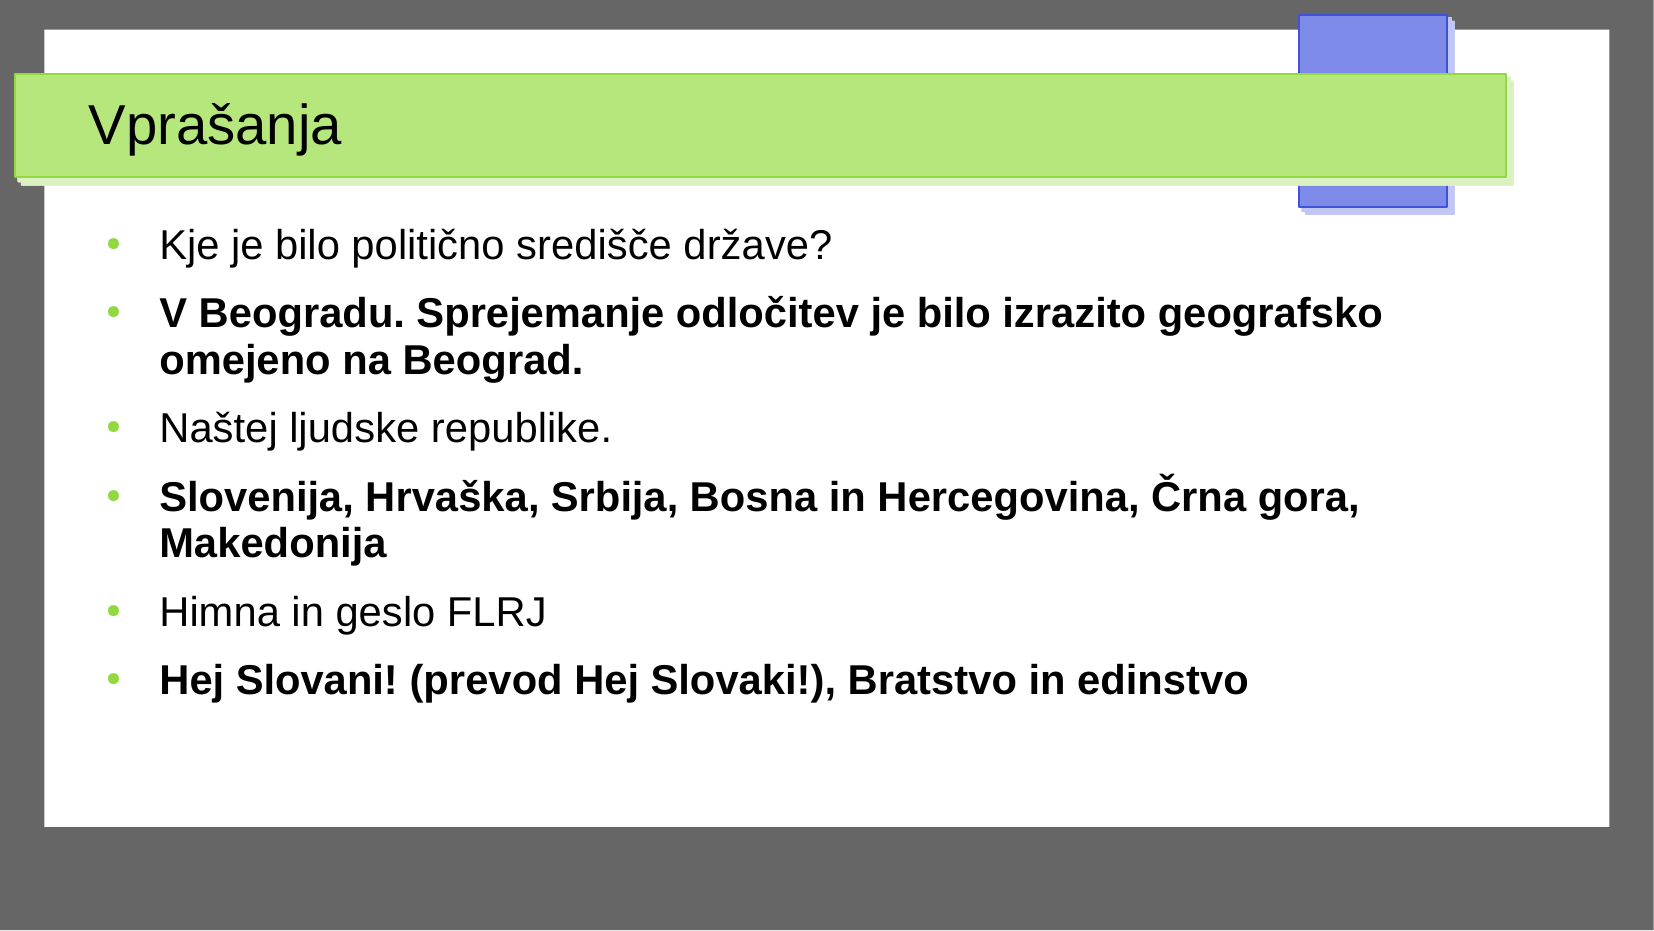

# Vprašanja
Kje je bilo politično središče države?
V Beogradu. Sprejemanje odločitev je bilo izrazito geografsko omejeno na Beograd.
Naštej ljudske republike.
Slovenija, Hrvaška, Srbija, Bosna in Hercegovina, Črna gora, Makedonija
Himna in geslo FLRJ
Hej Slovani! (prevod Hej Slovaki!), Bratstvo in edinstvo